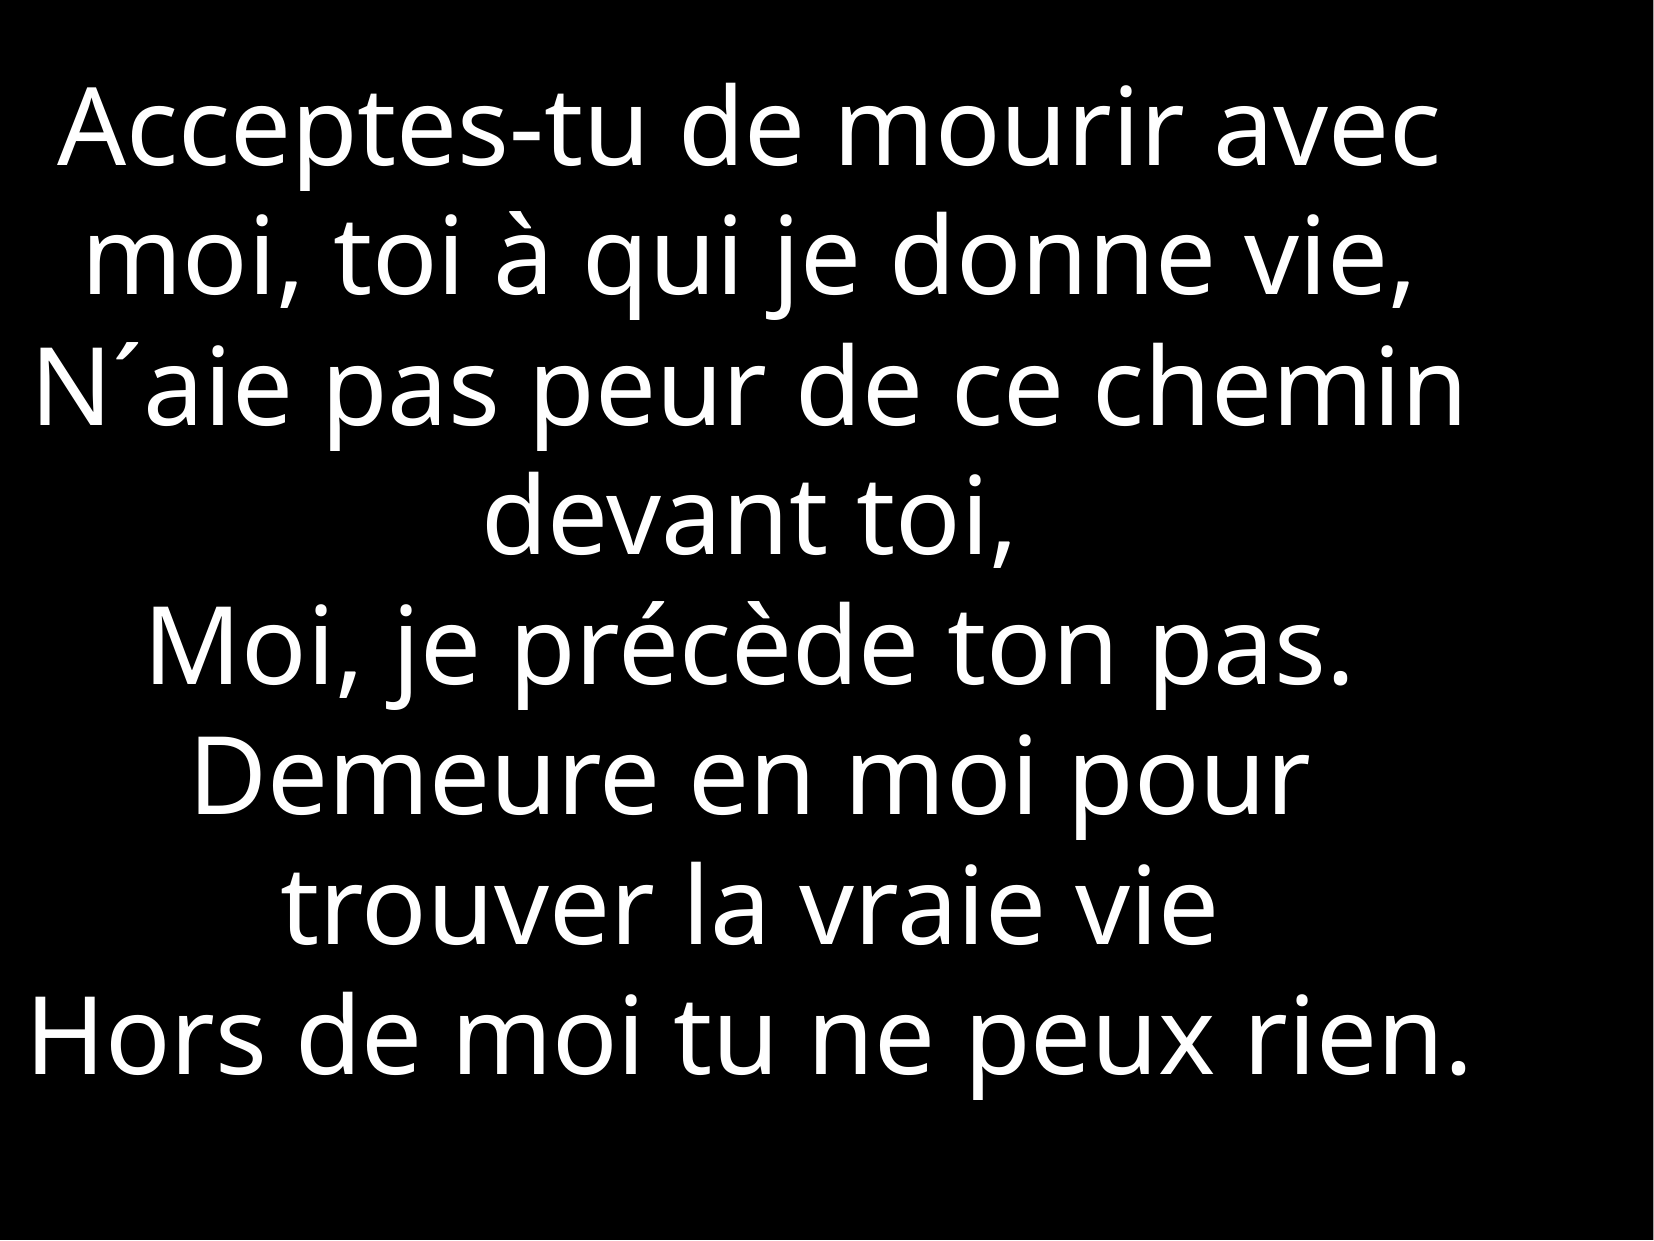

Acceptes-tu de mourir avec moi, toi à qui je donne vie,
N´aie pas peur de ce chemin devant toi,
Moi, je précède ton pas.
Demeure en moi pour trouver la vraie vie
Hors de moi tu ne peux rien.